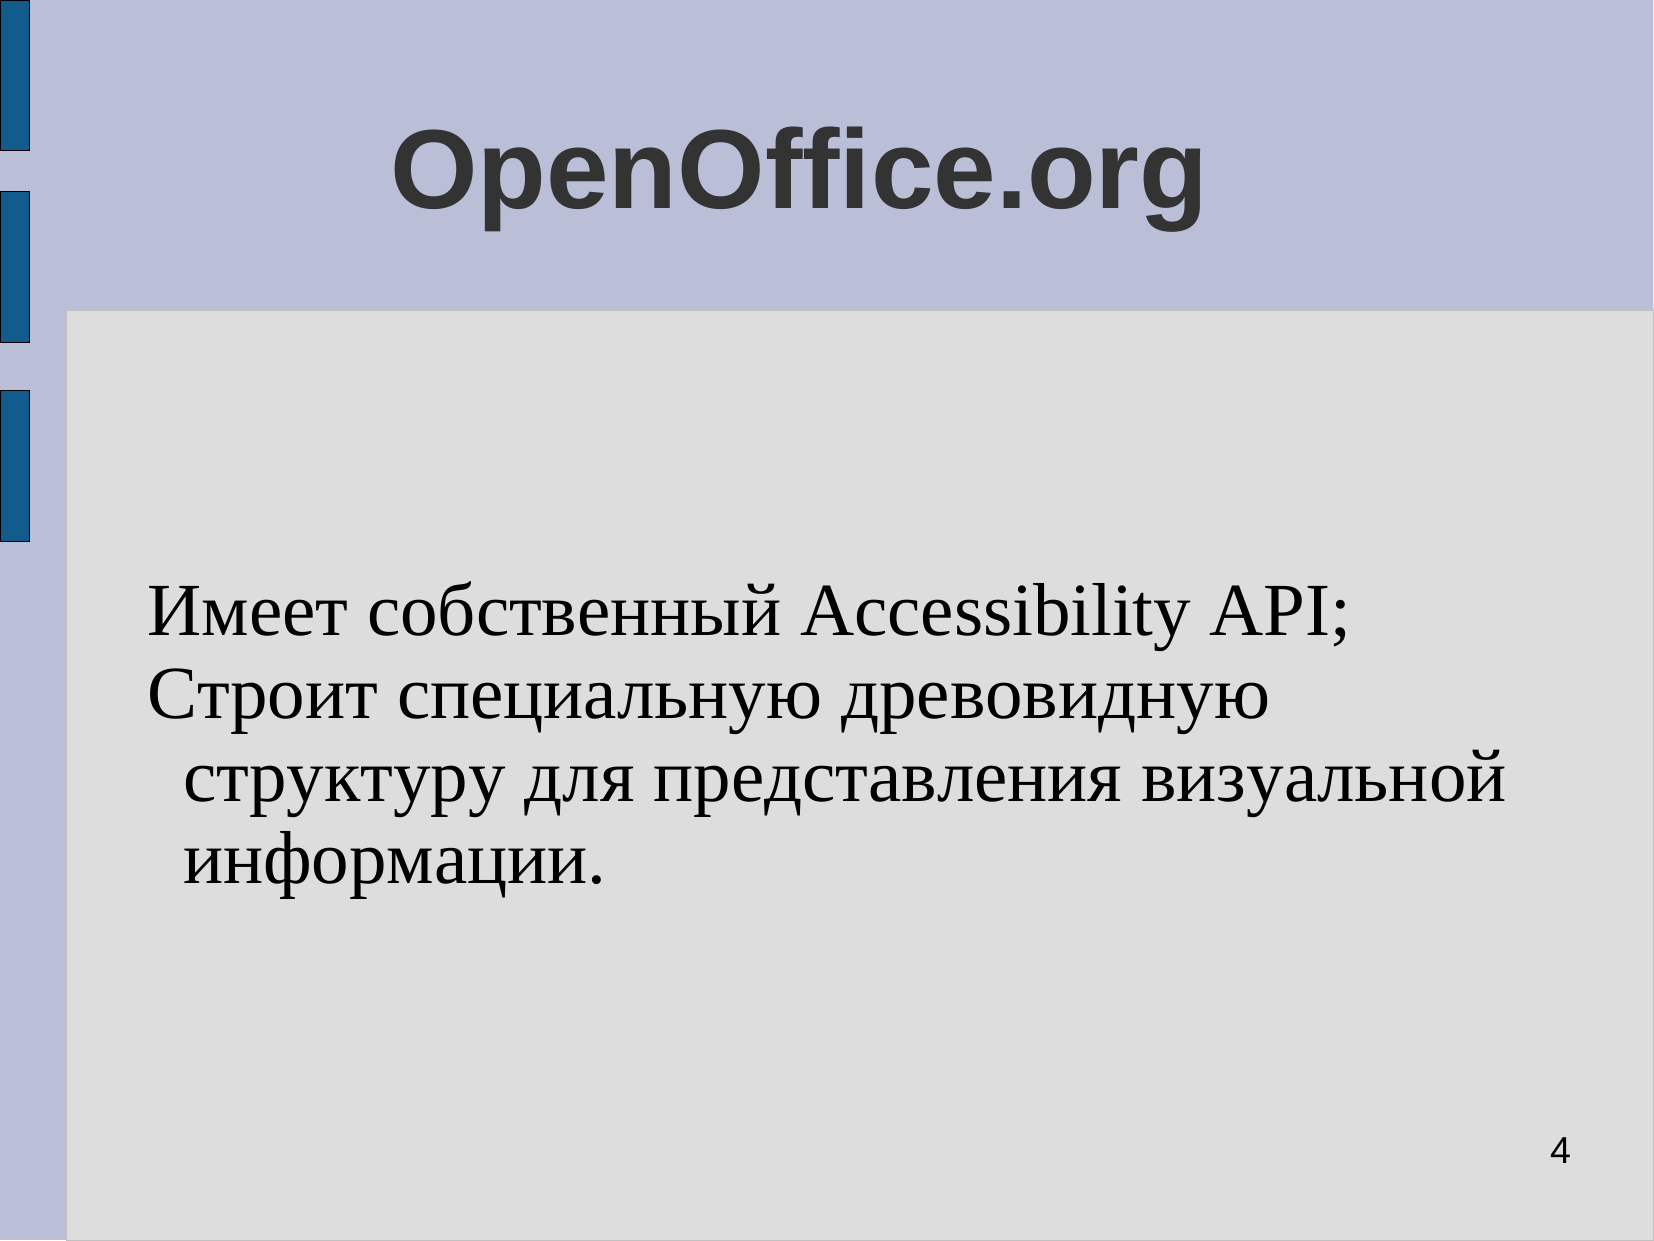

# OpenOffice.org
Имеет собственный Accessibility API;
Строит специальную древовидную структуру для представления визуальной информации.
4